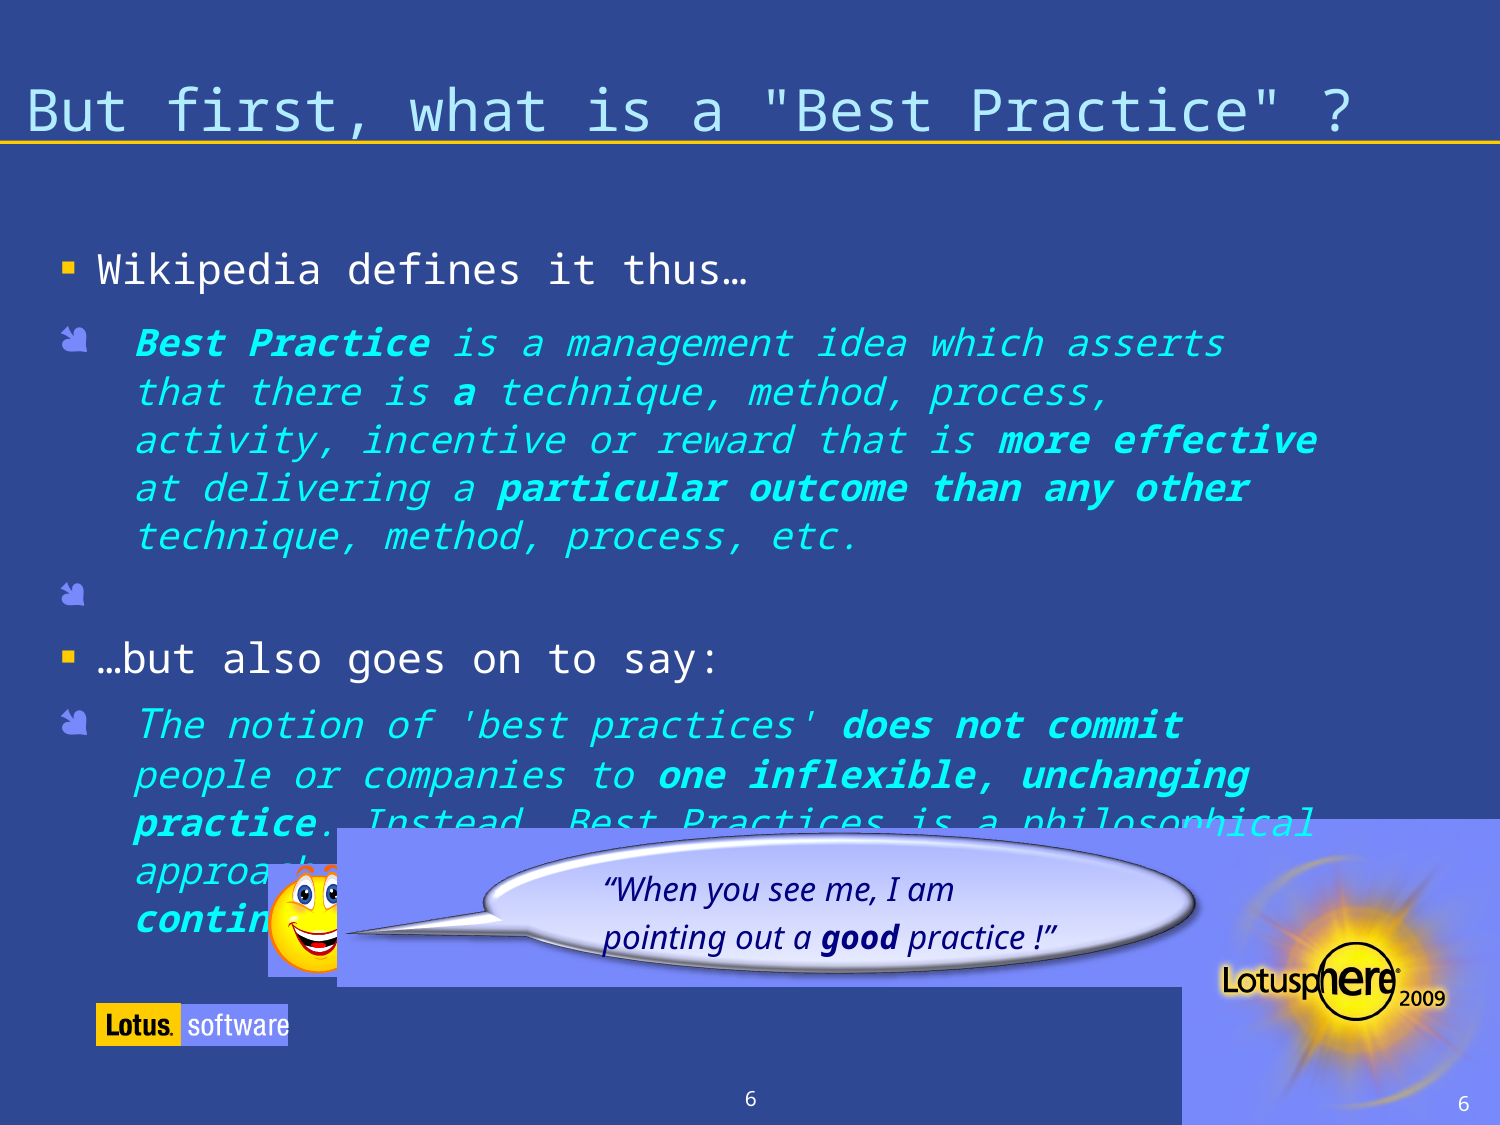

# But first, what is a "Best Practice" ?
Wikipedia defines it thus…
	Best Practice is a management idea which asserts that there is a technique, method, process, activity, incentive or reward that is more effective at delivering a particular outcome than any other technique, method, process, etc.
…but also goes on to say:
	The notion of 'best practices' does not commit people or companies to one inflexible, unchanging practice. Instead, Best Practices is a philosophical approach based around continuous learning and continual improvement.
“When you see me, I am pointing out a good practice !”
6